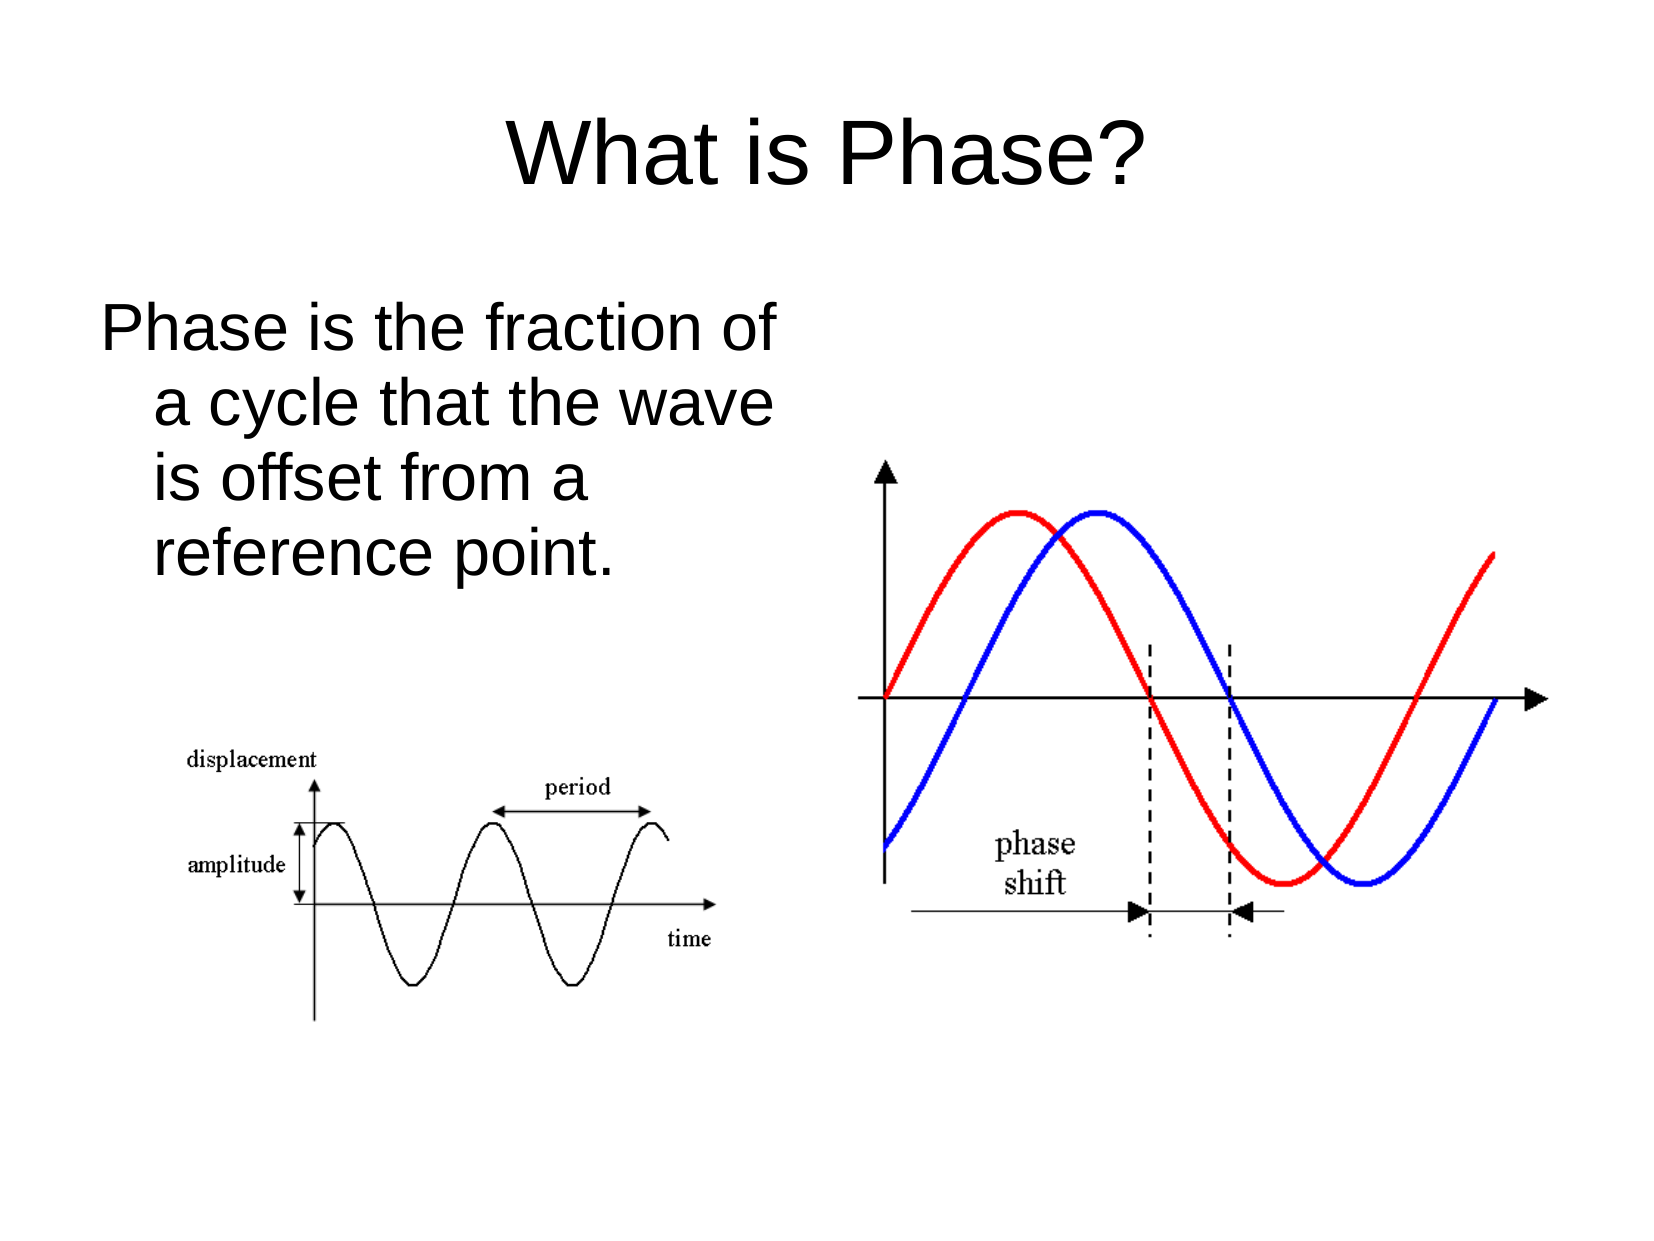

# What is Phase?
Phase is the fraction of a cycle that the wave is offset from a reference point.